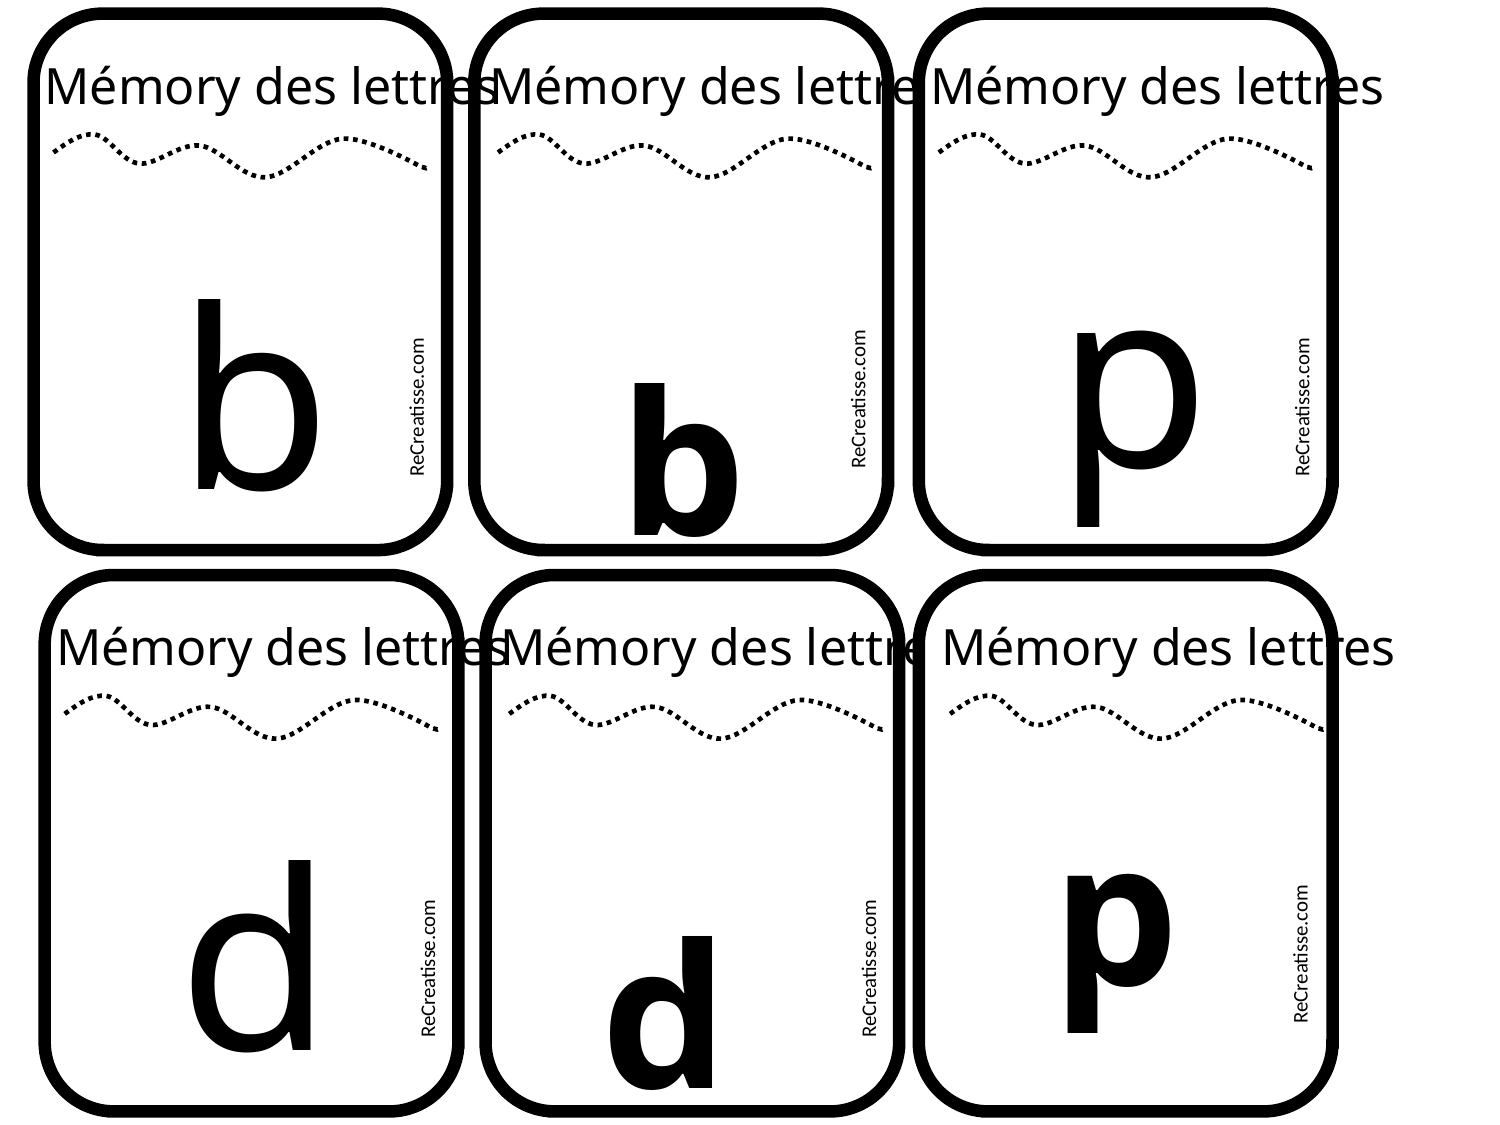

Mémory des lettres
Mémory des lettres
Mémory des lettres
p
b
b
ReCreatisse.com
ReCreatisse.com
ReCreatisse.com
Mémory des lettres
Mémory des lettres
Mémory des lettres
p
d
d
ReCreatisse.com
ReCreatisse.com
ReCreatisse.com